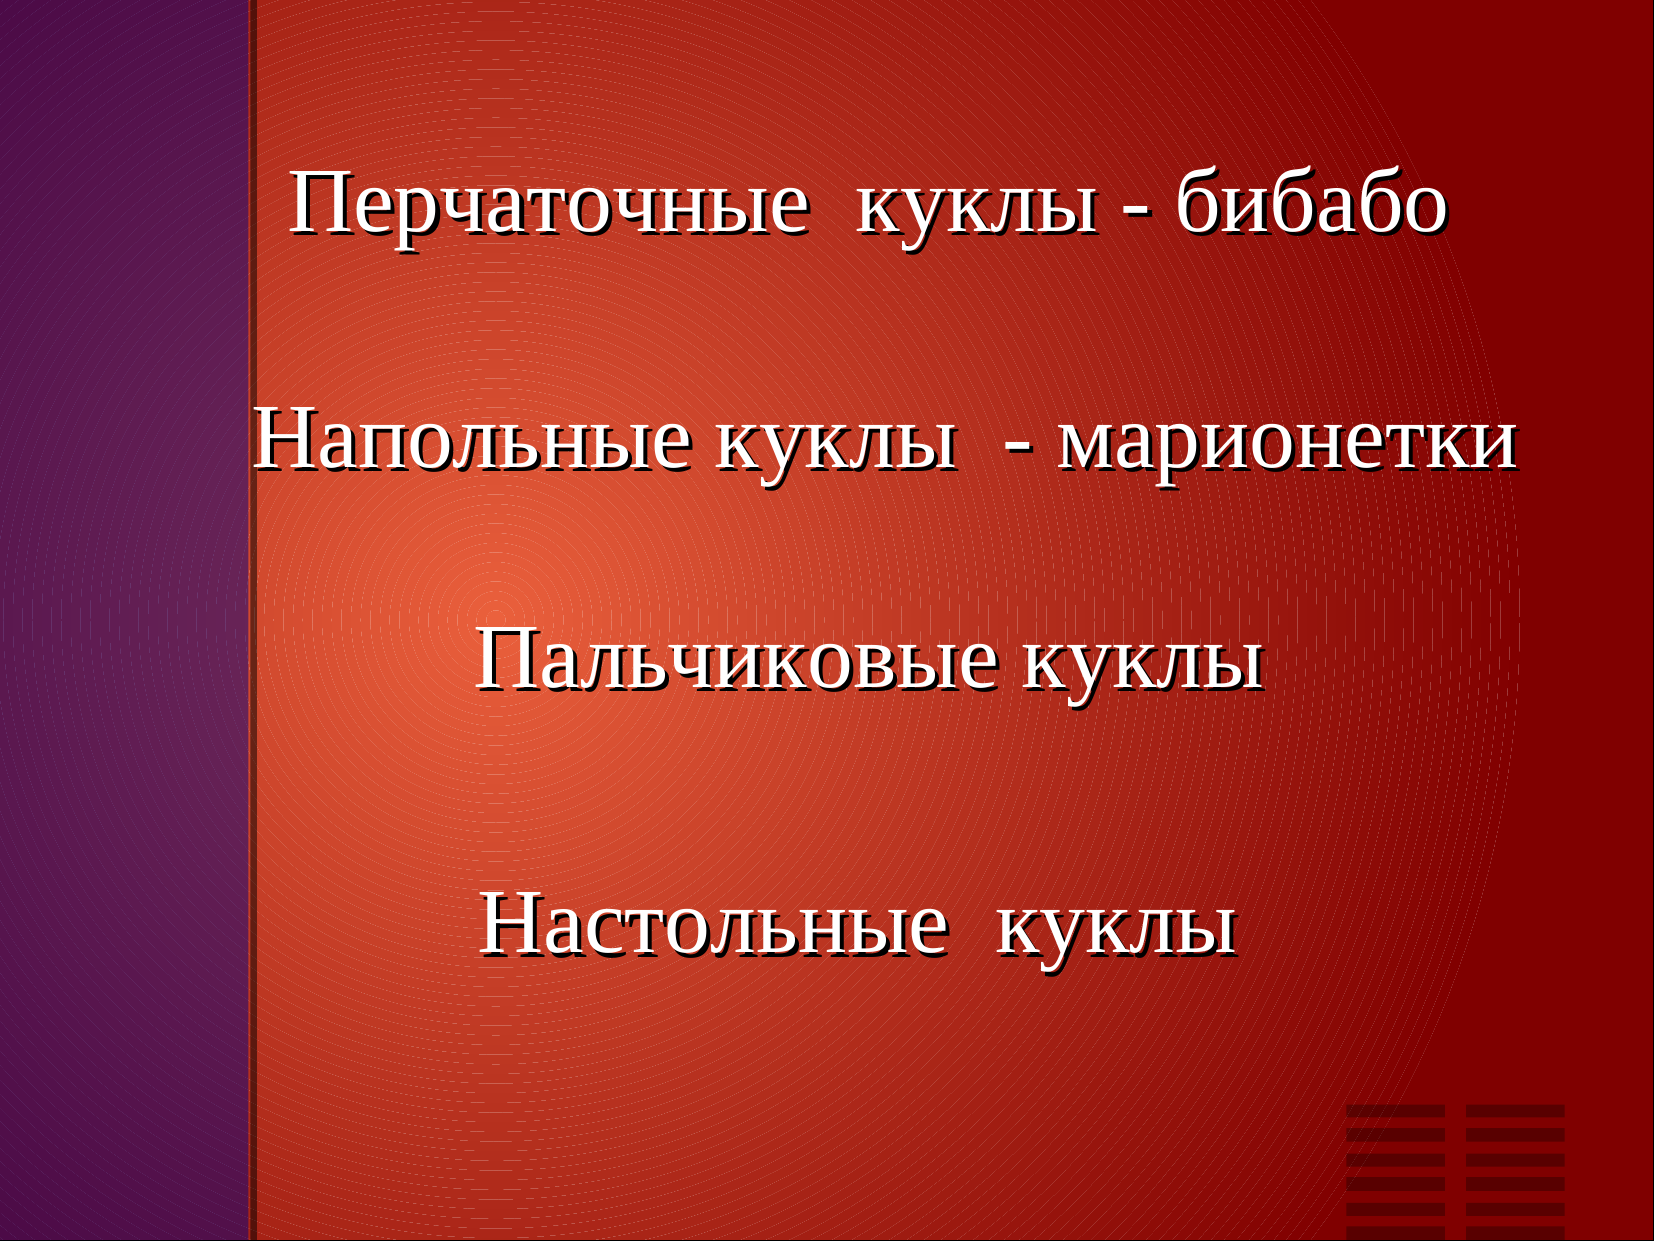

# Перчаточные куклы - бибабо
Напольные куклы - марионетки
Пальчиковые куклы
Настольные куклы